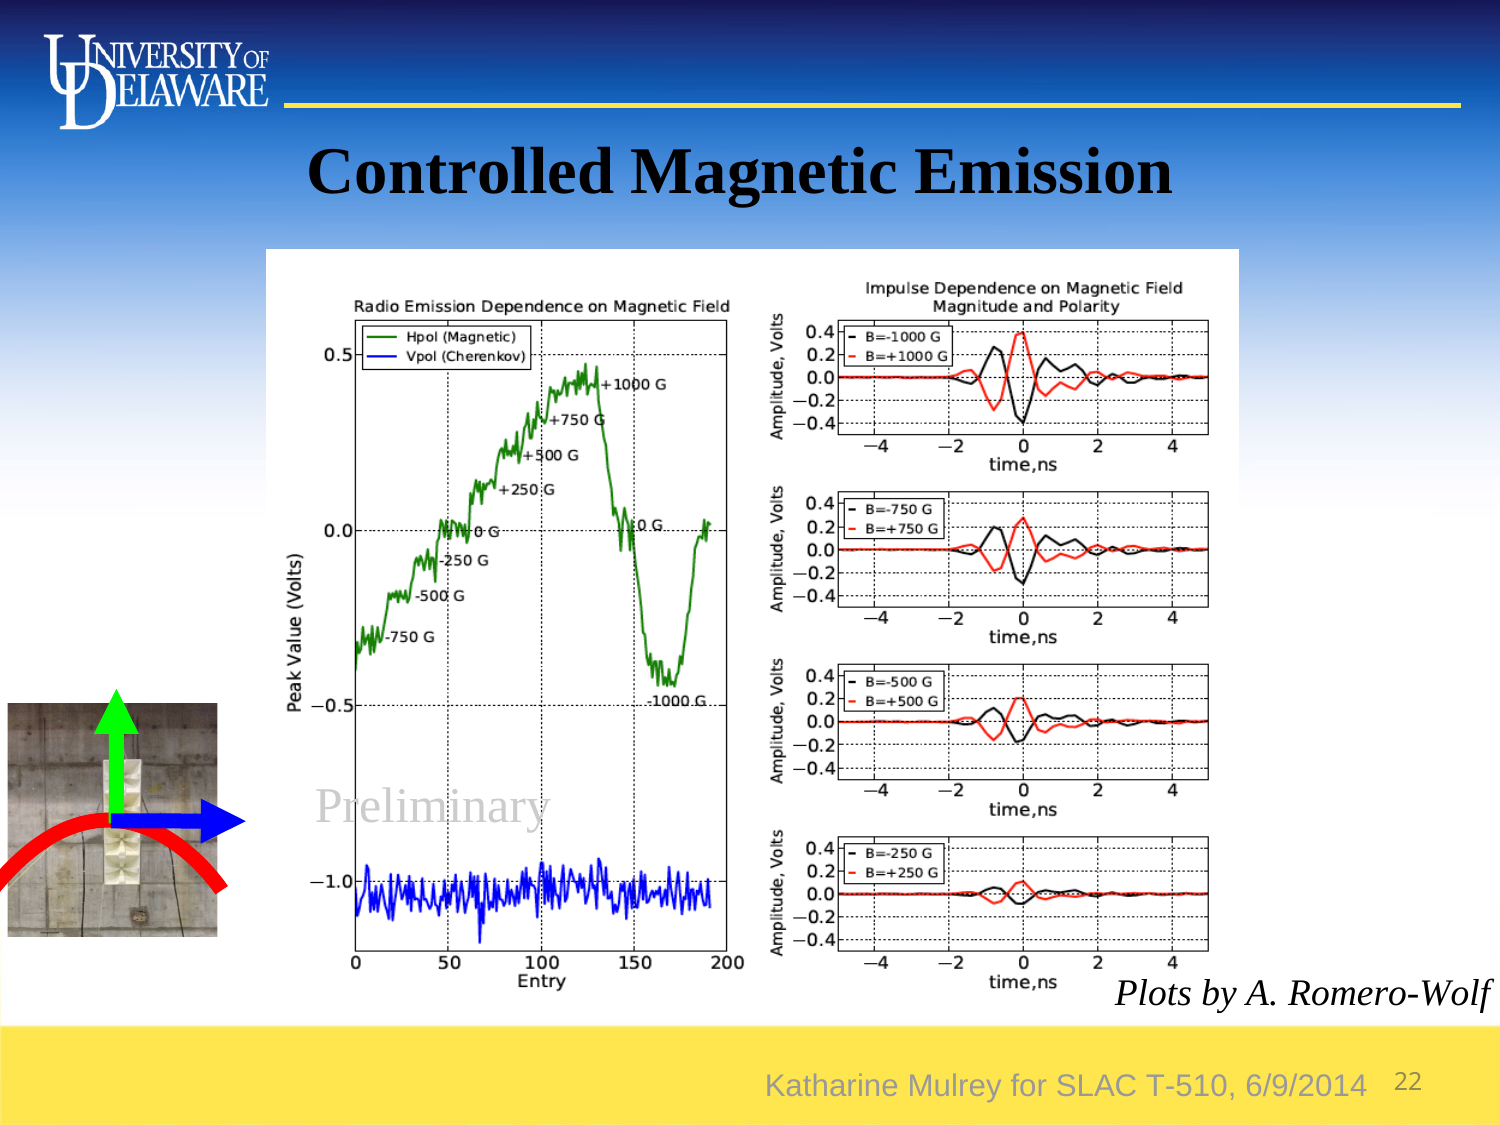

Controlled Magnetic Emission
Preliminary
Plots by A. Romero-Wolf
22
Katharine Mulrey for SLAC T-510, 6/9/2014